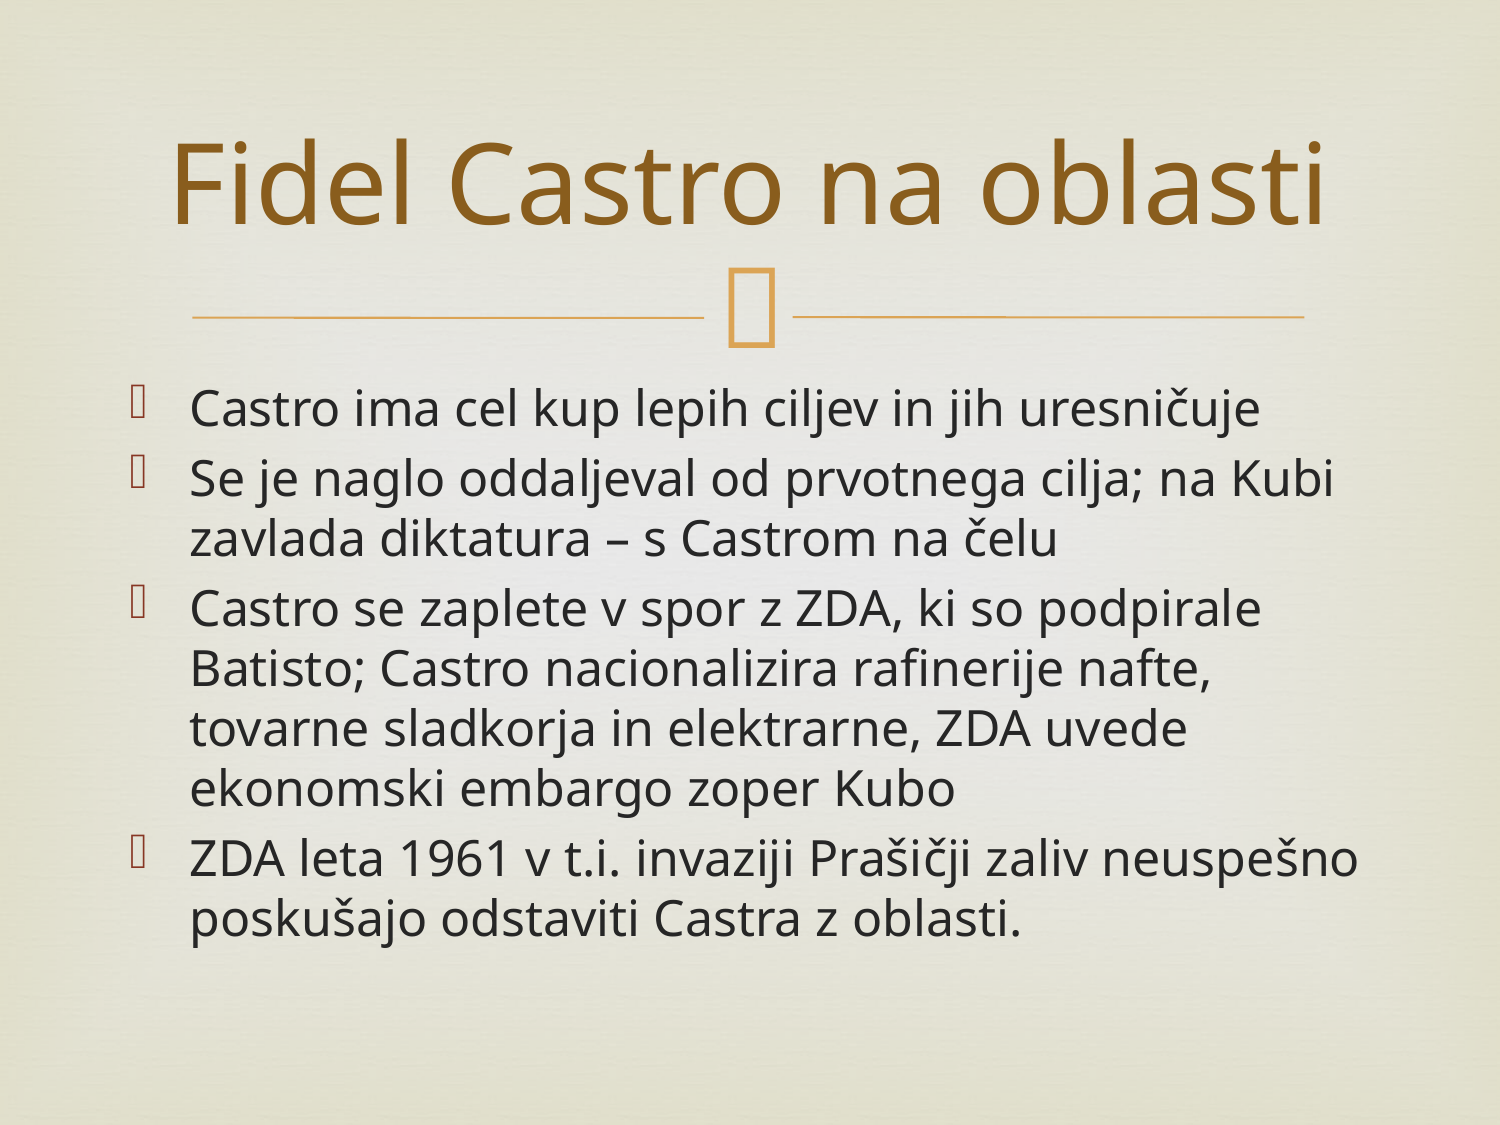

Fidel Castro na oblasti
# Castro ima cel kup lepih ciljev in jih uresničuje
Se je naglo oddaljeval od prvotnega cilja; na Kubi zavlada diktatura – s Castrom na čelu
Castro se zaplete v spor z ZDA, ki so podpirale Batisto; Castro nacionalizira rafinerije nafte, tovarne sladkorja in elektrarne, ZDA uvede ekonomski embargo zoper Kubo
ZDA leta 1961 v t.i. invaziji Prašičji zaliv neuspešno poskušajo odstaviti Castra z oblasti.